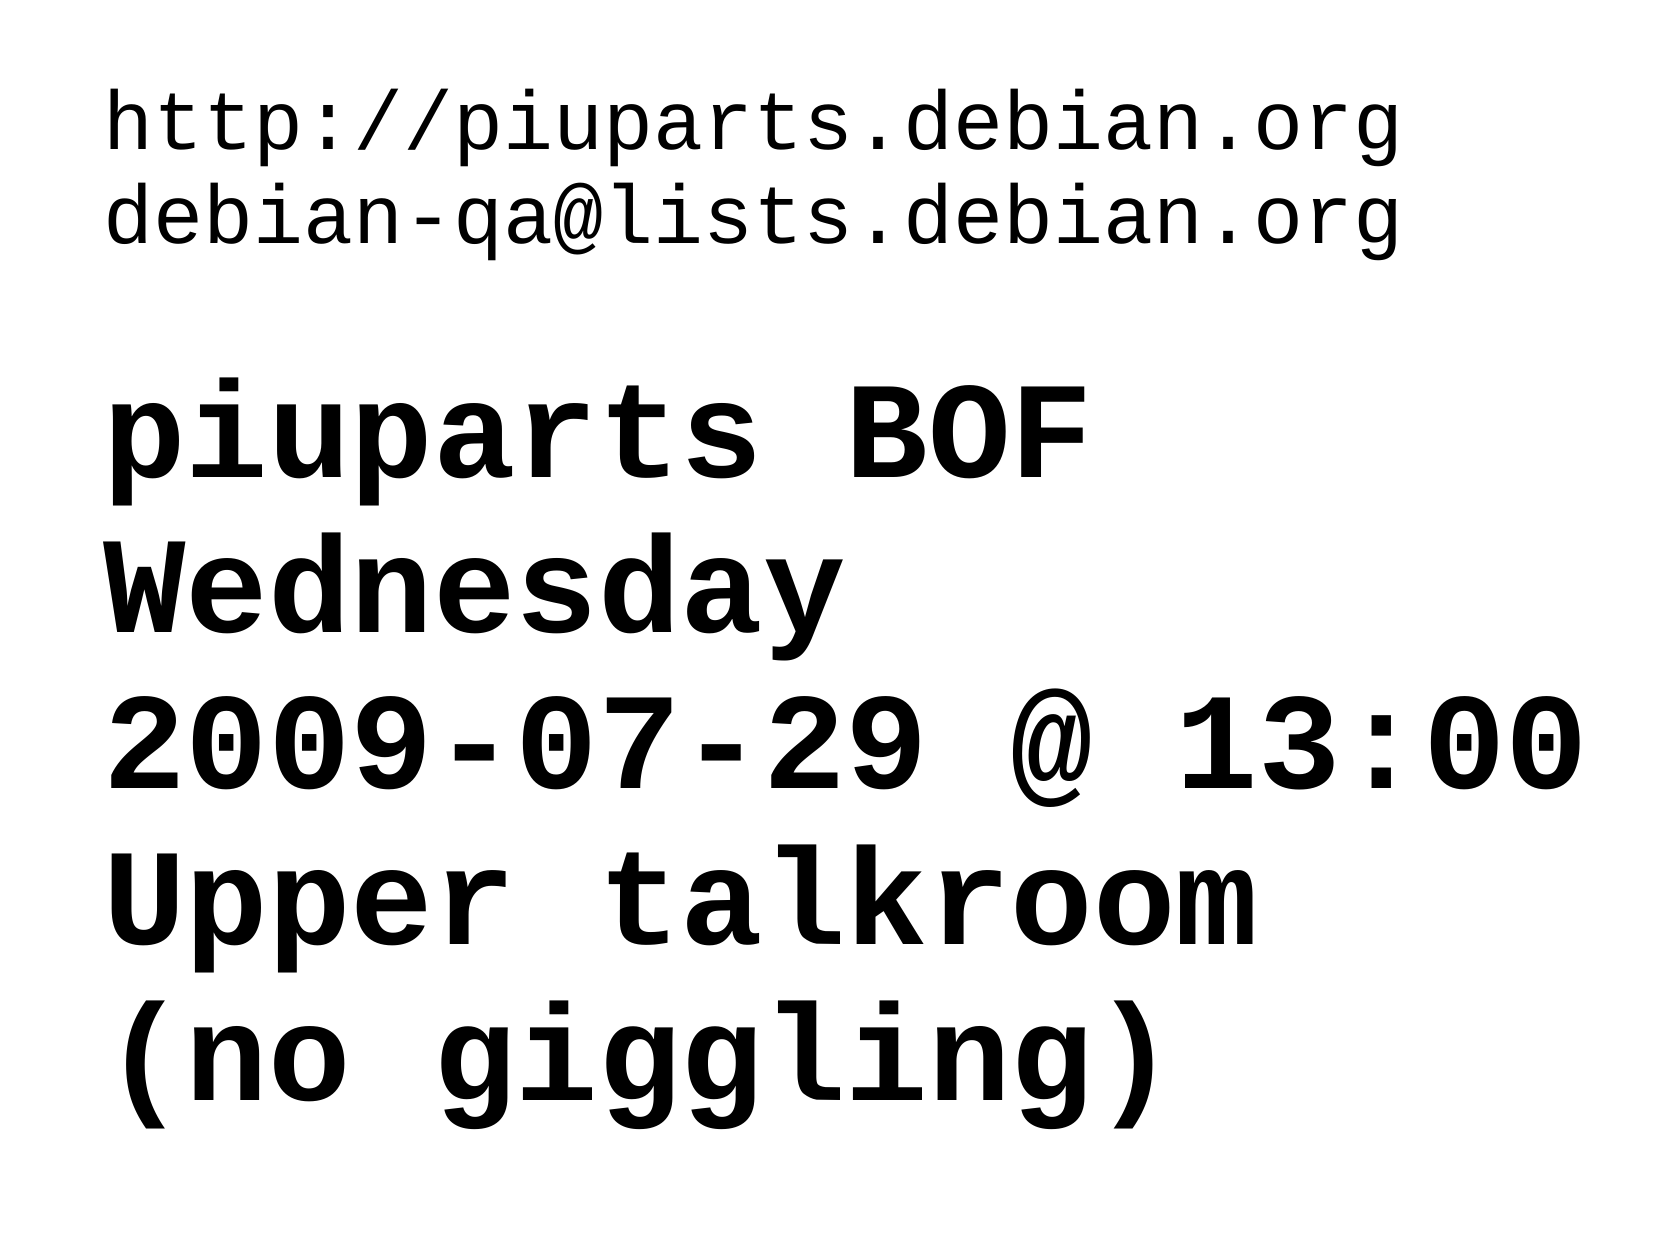

http://piuparts.debian.org
debian-qa@lists.debian.org
piuparts BOF
Wednesday
2009-07-29 @ 13:00
Upper talkroom
(no giggling)